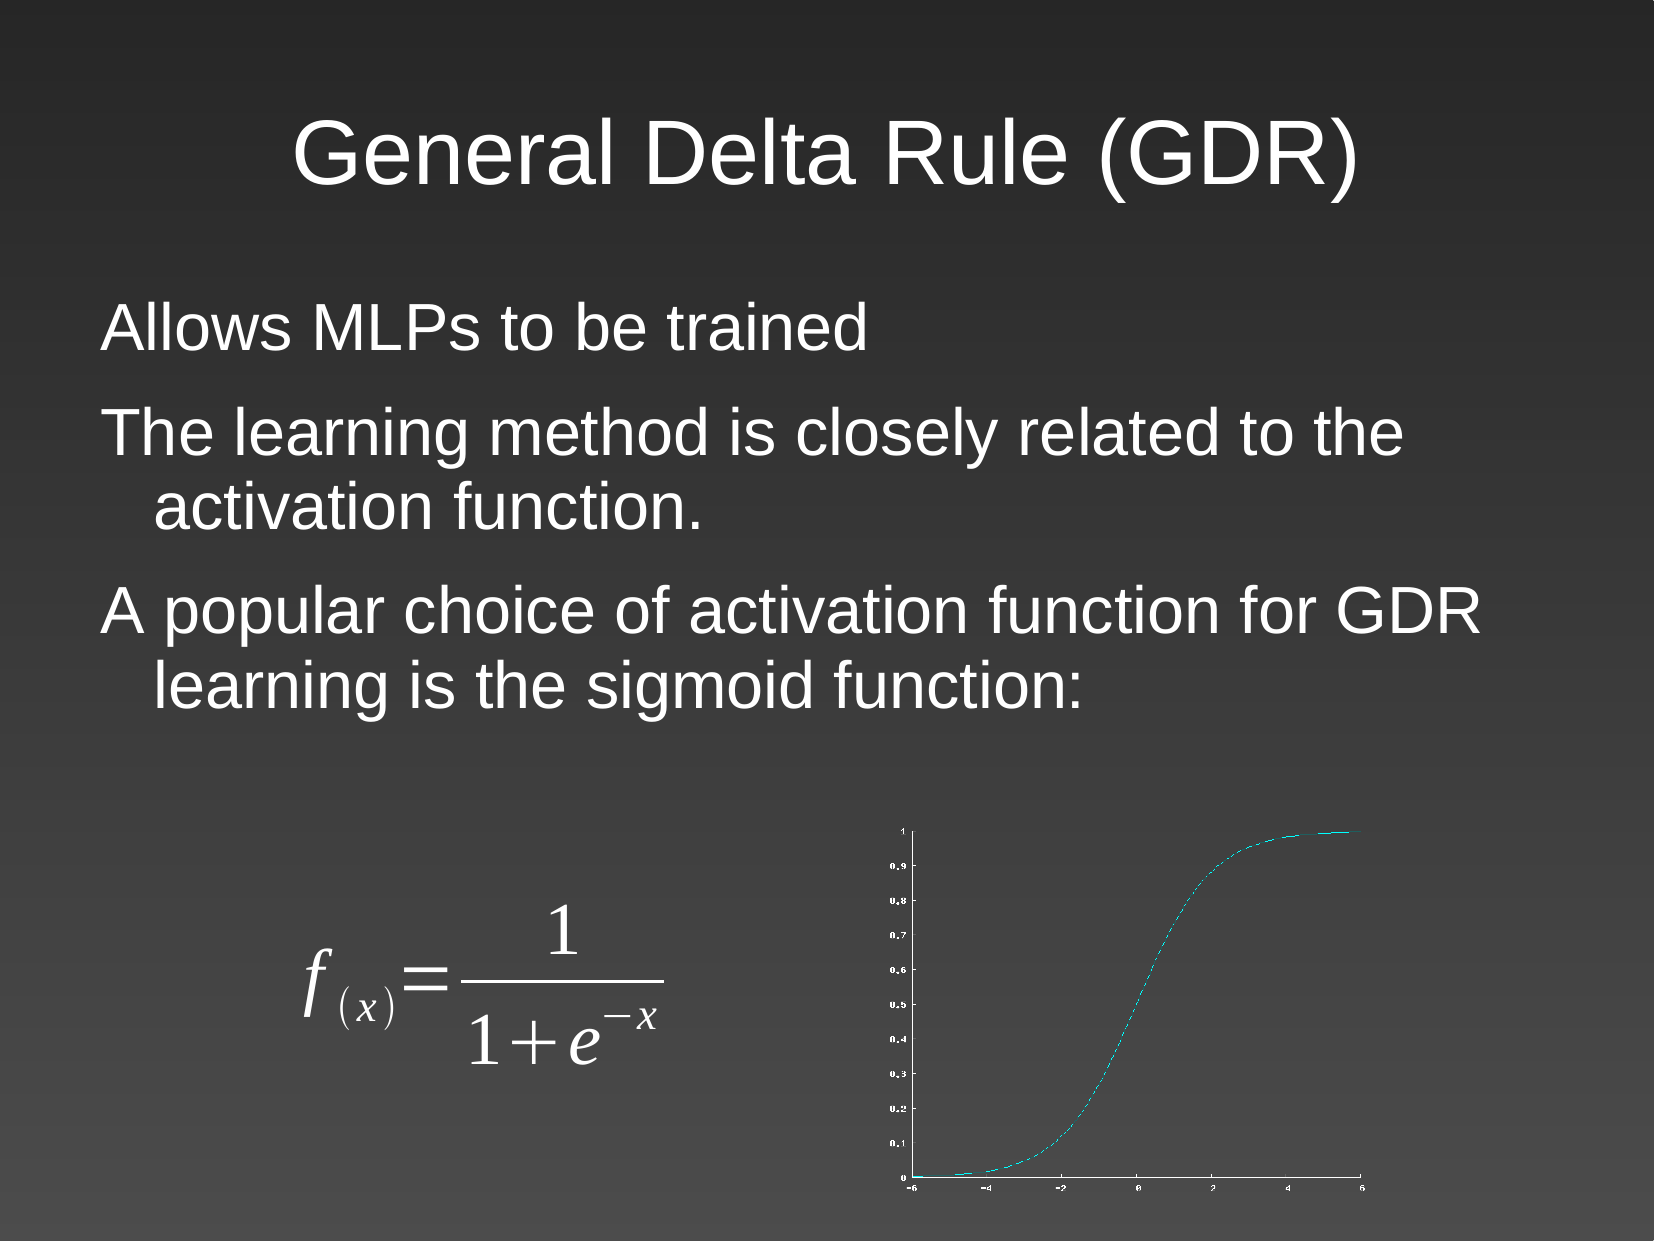

# General Delta Rule (GDR)
Allows MLPs to be trained
The learning method is closely related to the activation function.
A popular choice of activation function for GDR learning is the sigmoid function: